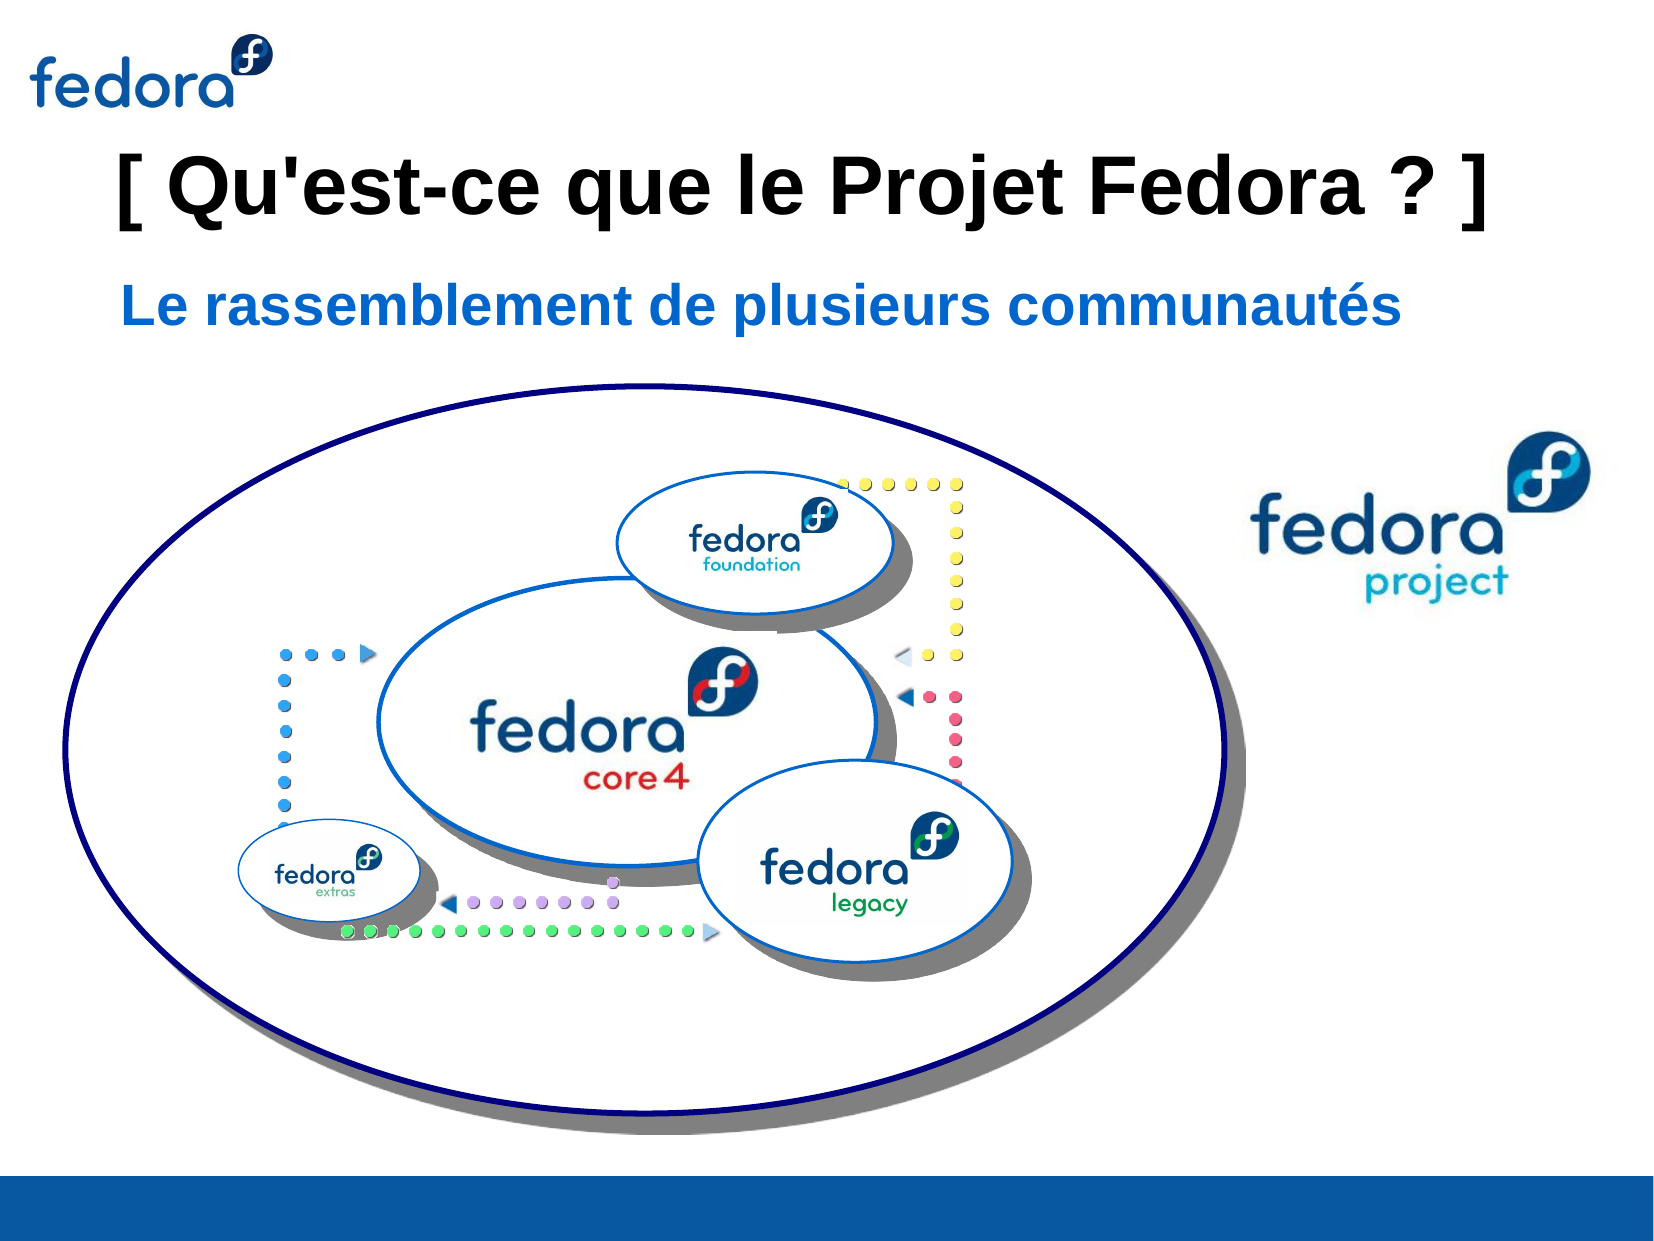

# [ Qu'est-ce que le Projet Fedora ? ]
Le rassemblement de plusieurs communautés